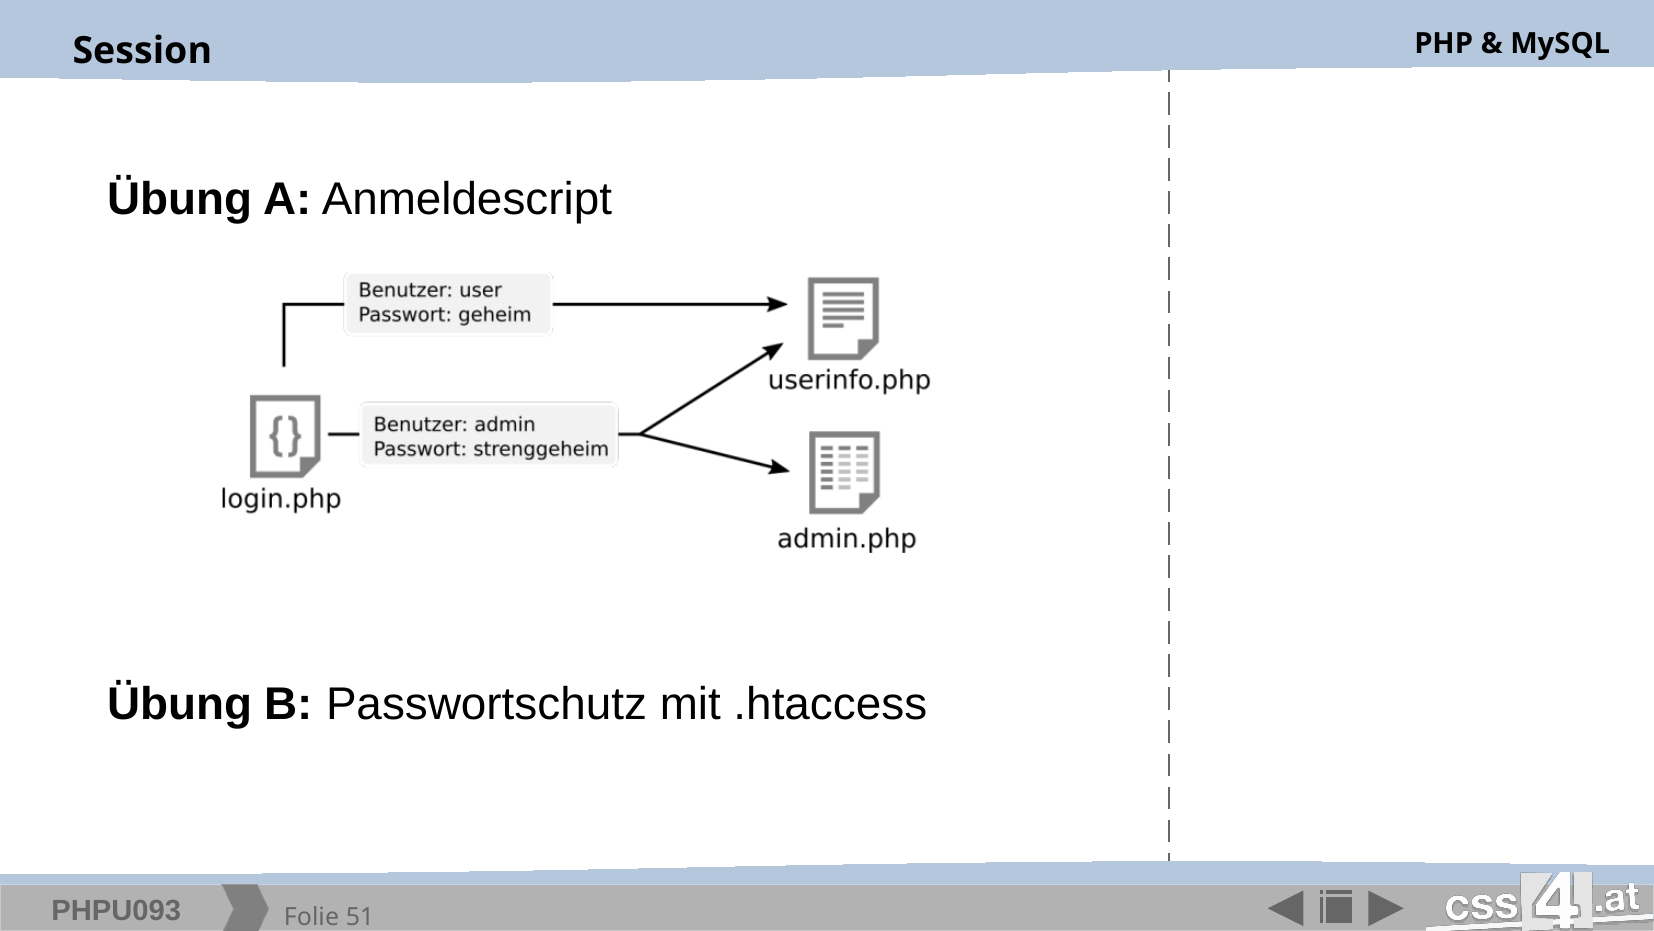

PHP & MySQL
Session
Übung A: Anmeldescript
Übung B: Passwortschutz mit .htaccess
PHPU093
Folie